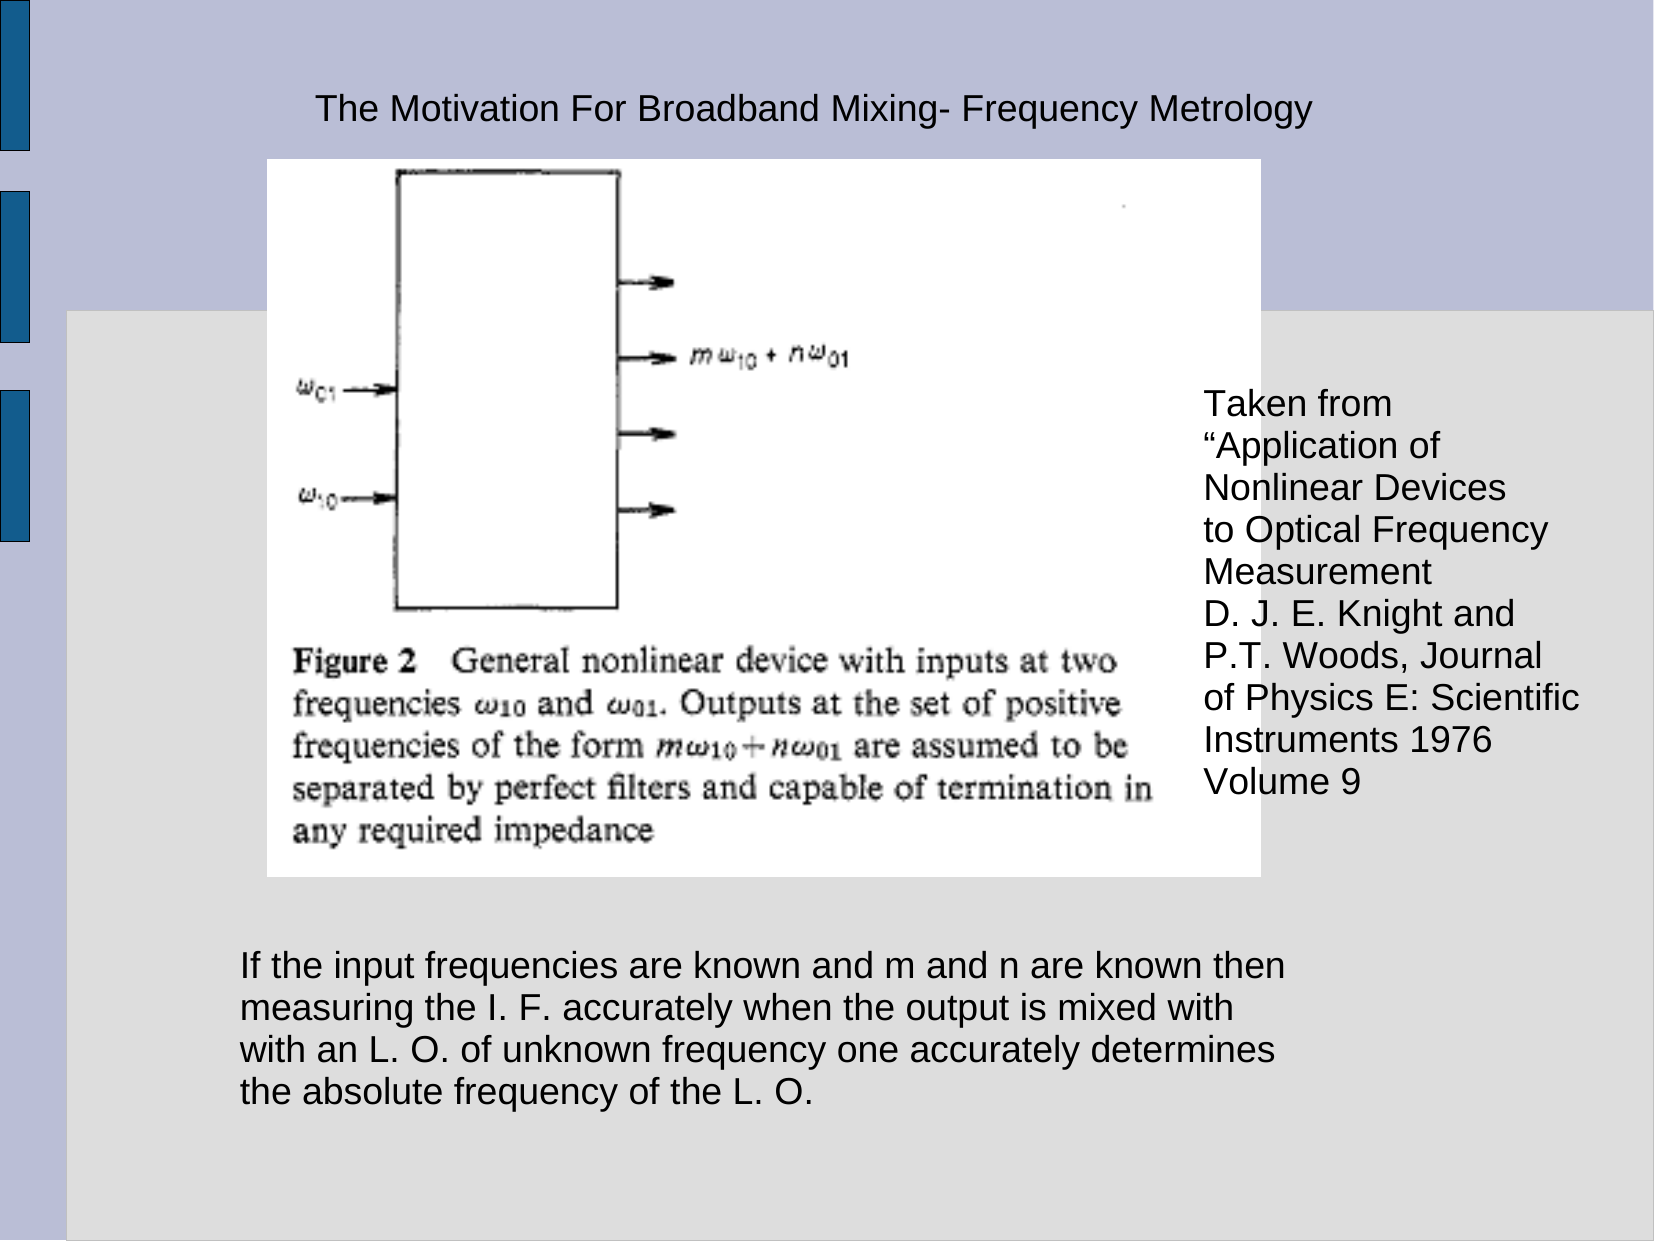

The Motivation For Broadband Mixing- Frequency Metrology
Taken from
“Application of
Nonlinear Devices
to Optical Frequency
Measurement
D. J. E. Knight and
P.T. Woods, Journal
of Physics E: Scientific
Instruments 1976
Volume 9
If the input frequencies are known and m and n are known then
measuring the I. F. accurately when the output is mixed with
with an L. O. of unknown frequency one accurately determines
the absolute frequency of the L. O.